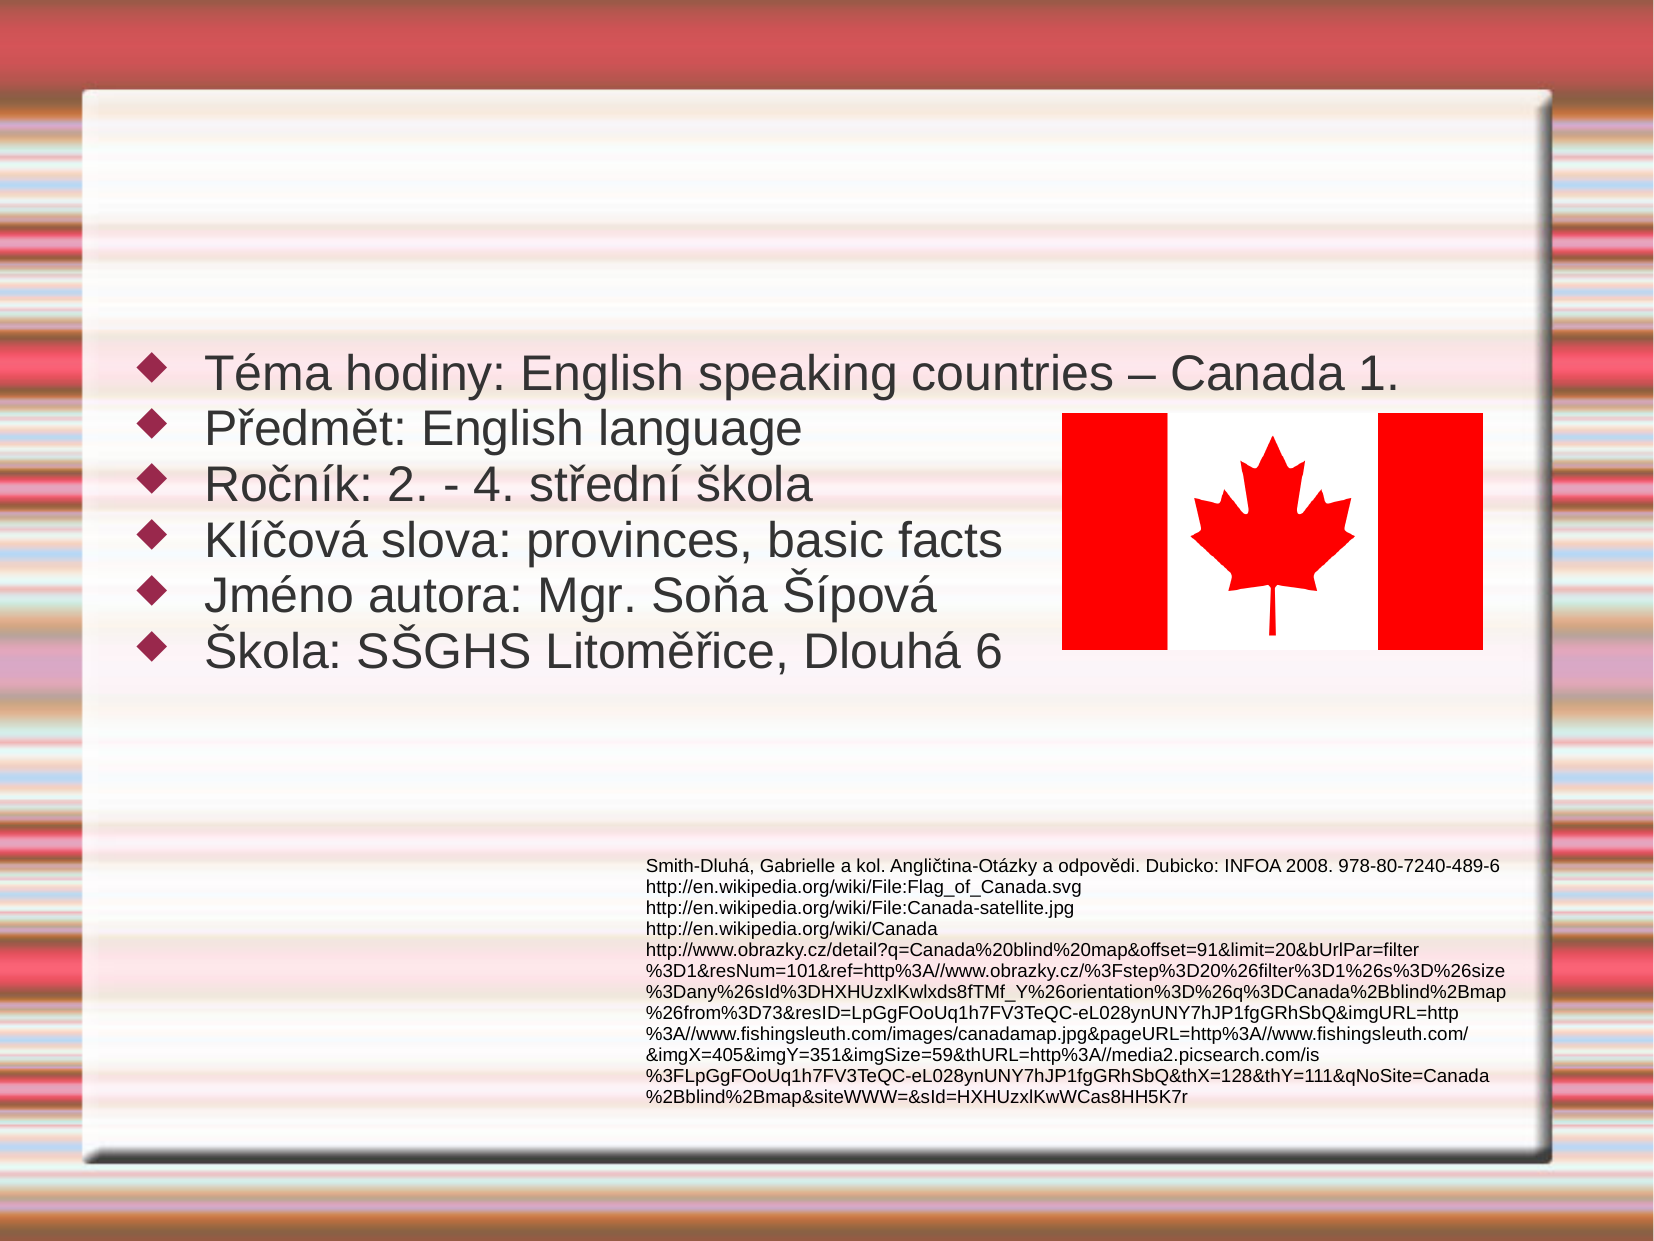

# Téma hodiny: English speaking countries – Canada 1.
Předmět: English language
Ročník: 2. - 4. střední škola
Klíčová slova: provinces, basic facts
Jméno autora: Mgr. Soňa Šípová
Škola: SŠGHS Litoměřice, Dlouhá 6
Smith-Dluhá, Gabrielle a kol. Angličtina-Otázky a odpovědi. Dubicko: INFOA 2008. 978-80-7240-489-6
http://en.wikipedia.org/wiki/File:Flag_of_Canada.svg
http://en.wikipedia.org/wiki/File:Canada-satellite.jpg
http://en.wikipedia.org/wiki/Canada
http://www.obrazky.cz/detail?q=Canada%20blind%20map&offset=91&limit=20&bUrlPar=filter%3D1&resNum=101&ref=http%3A//www.obrazky.cz/%3Fstep%3D20%26filter%3D1%26s%3D%26size%3Dany%26sId%3DHXHUzxlKwlxds8fTMf_Y%26orientation%3D%26q%3DCanada%2Bblind%2Bmap%26from%3D73&resID=LpGgFOoUq1h7FV3TeQC-eL028ynUNY7hJP1fgGRhSbQ&imgURL=http%3A//www.fishingsleuth.com/images/canadamap.jpg&pageURL=http%3A//www.fishingsleuth.com/&imgX=405&imgY=351&imgSize=59&thURL=http%3A//media2.picsearch.com/is%3FLpGgFOoUq1h7FV3TeQC-eL028ynUNY7hJP1fgGRhSbQ&thX=128&thY=111&qNoSite=Canada%2Bblind%2Bmap&siteWWW=&sId=HXHUzxlKwWCas8HH5K7r